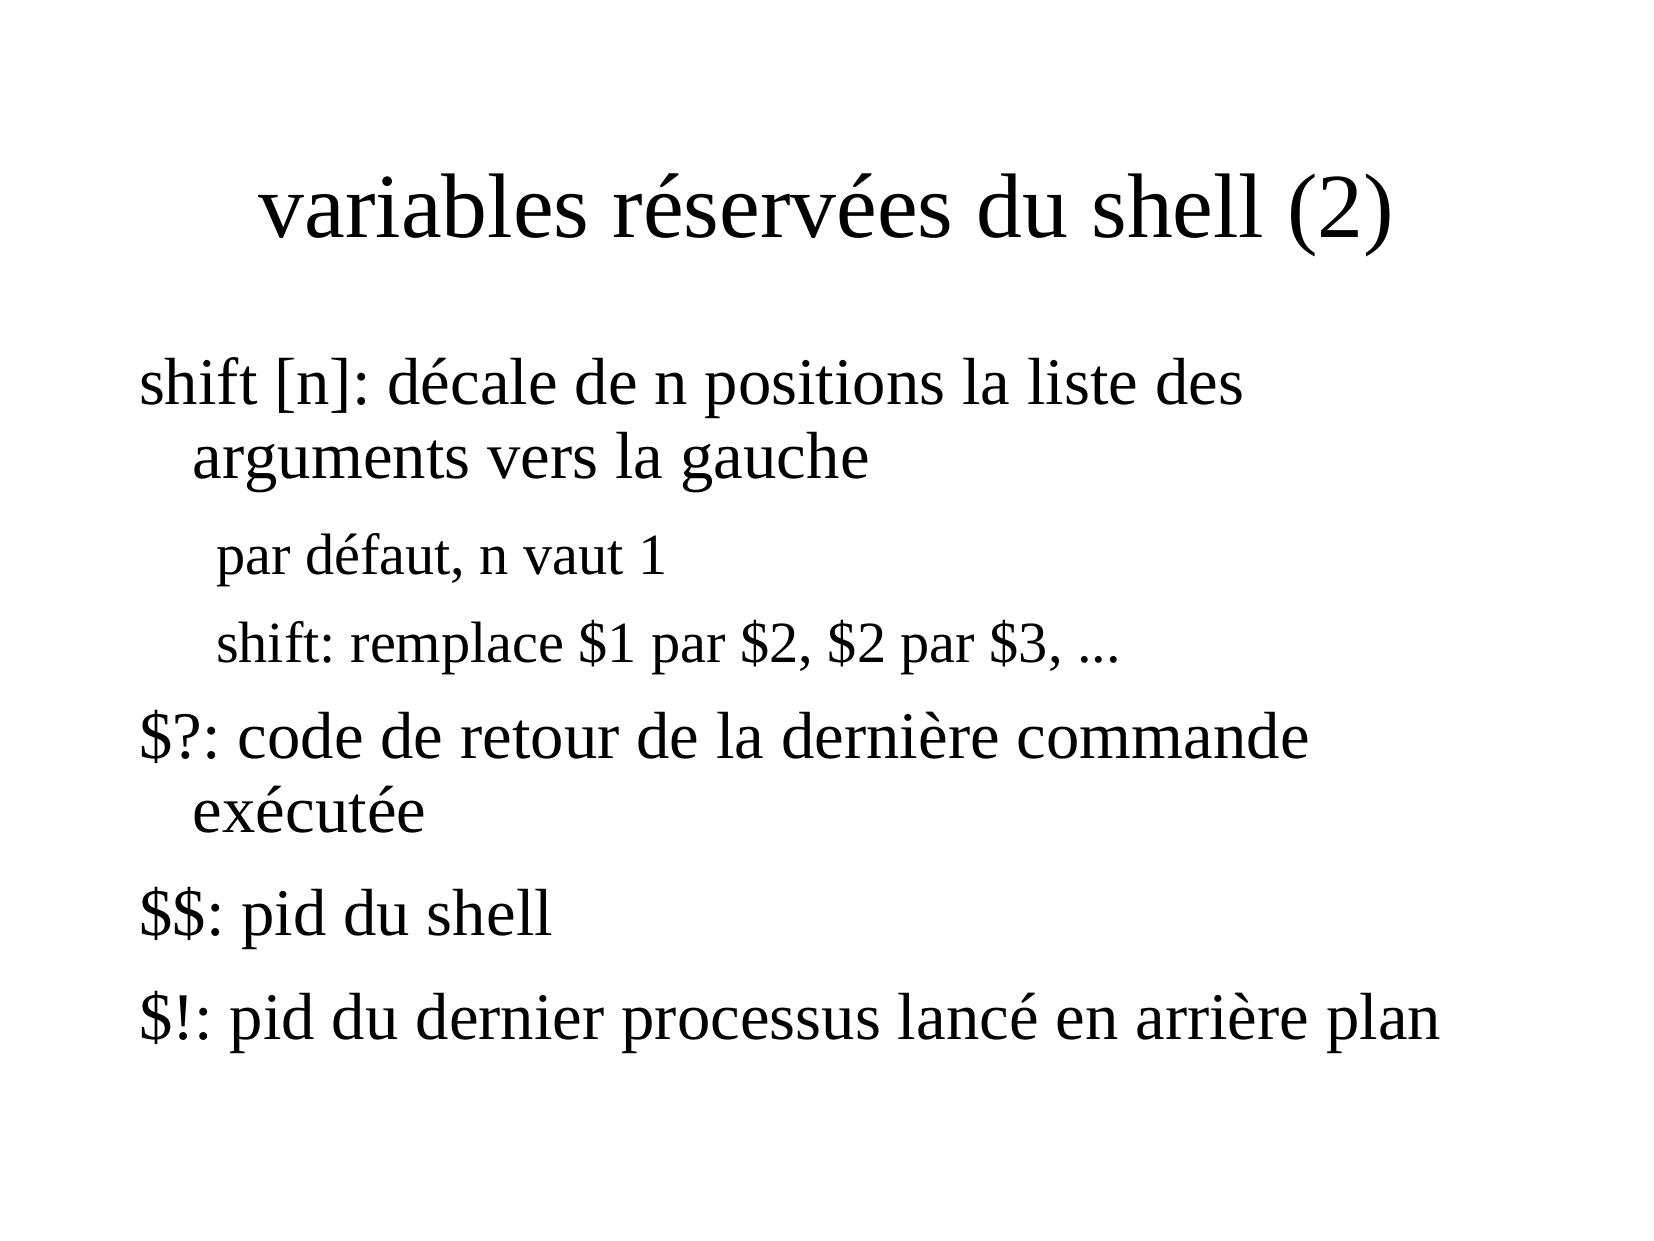

# variables réservées du shell (2)
shift [n]: décale de n positions la liste des arguments vers la gauche
par défaut, n vaut 1
shift: remplace $1 par $2, $2 par $3, ...
$?: code de retour de la dernière commande exécutée
$$: pid du shell
$!: pid du dernier processus lancé en arrière plan